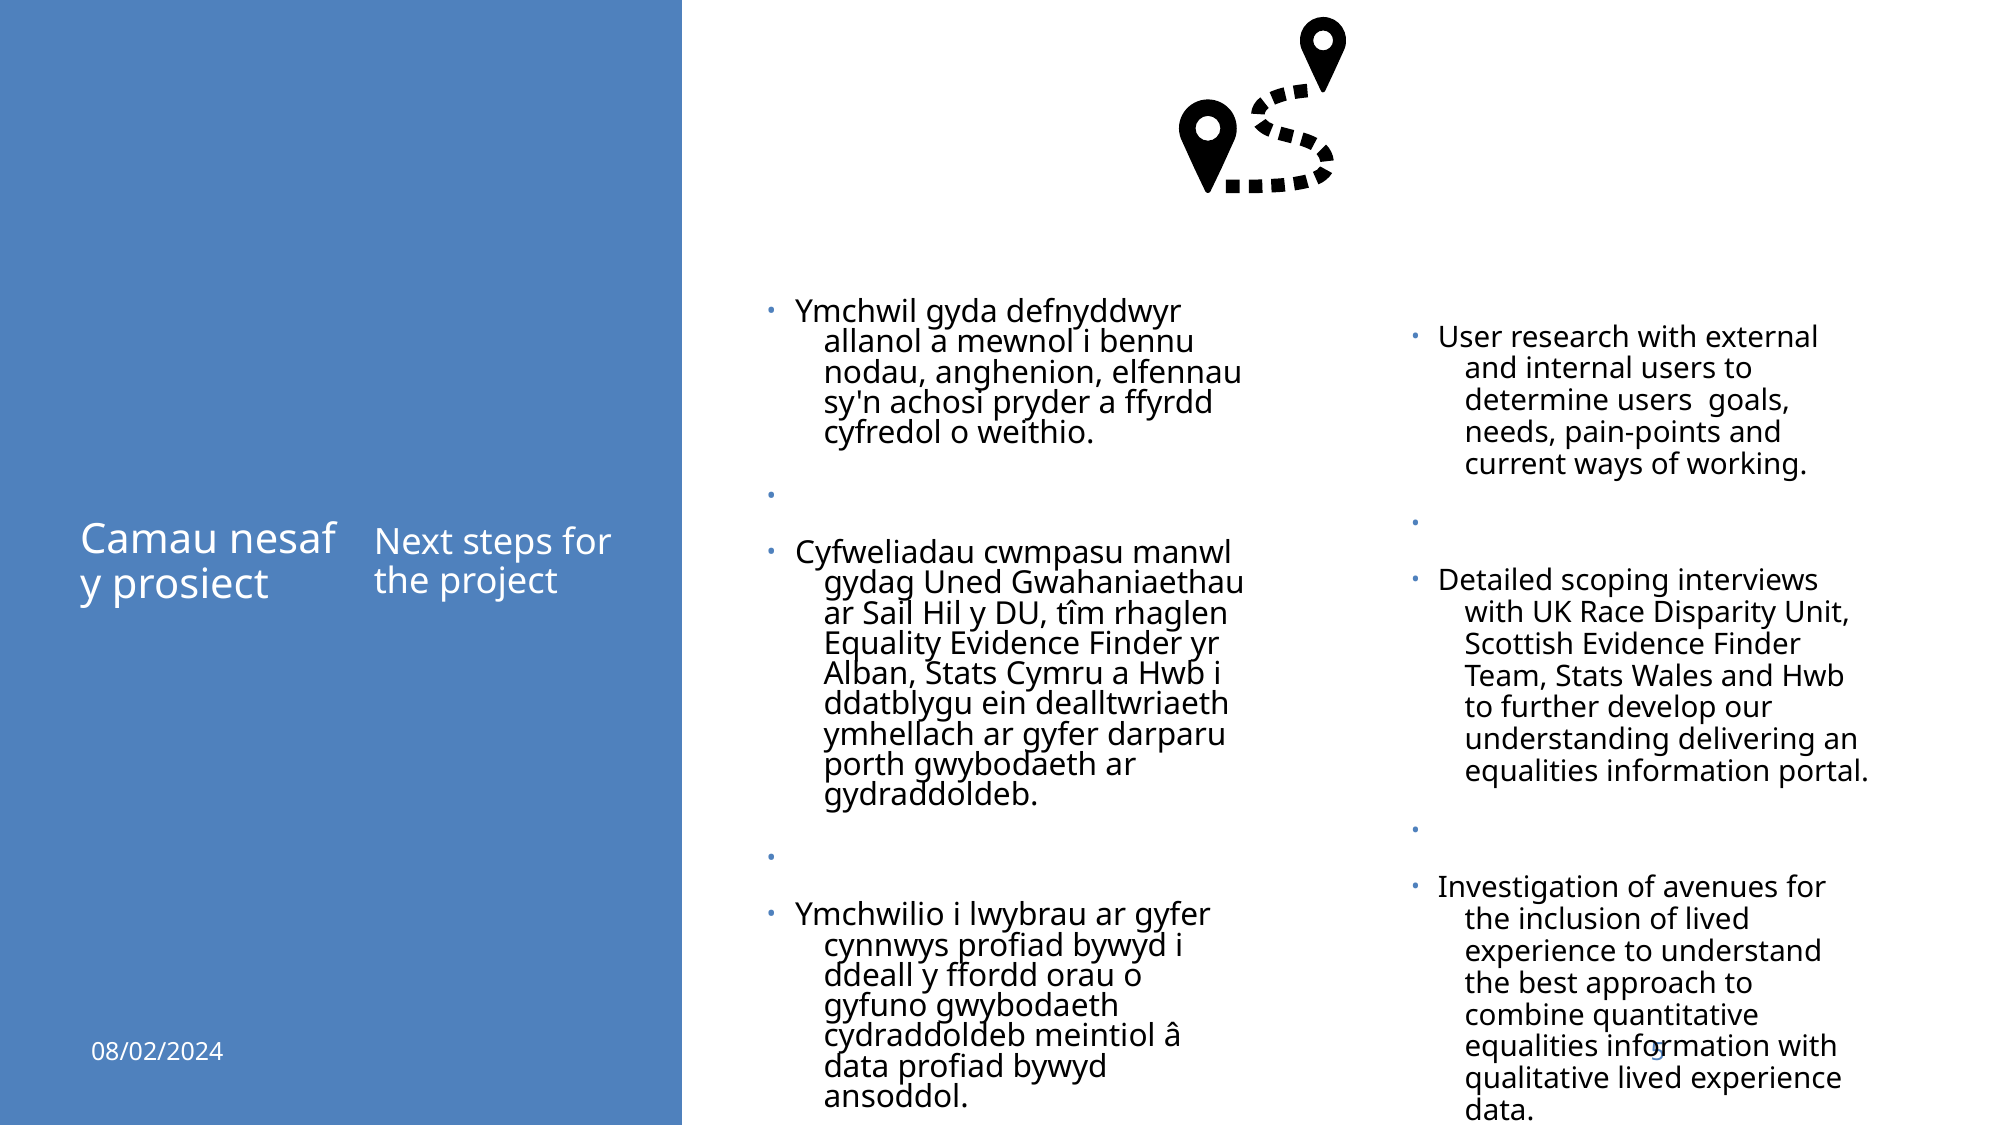

Ymchwil gyda defnyddwyr allanol a mewnol i bennu nodau, anghenion, elfennau sy'n achosi pryder a ffyrdd cyfredol o weithio.
Cyfweliadau cwmpasu manwl gydag Uned Gwahaniaethau ar Sail Hil y DU, tîm rhaglen Equality Evidence Finder yr Alban, Stats Cymru a Hwb i ddatblygu ein dealltwriaeth ymhellach ar gyfer darparu porth gwybodaeth ar gydraddoldeb.
Ymchwilio i lwybrau ar gyfer cynnwys profiad bywyd i ddeall y ffordd orau o gyfuno gwybodaeth cydraddoldeb meintiol â data profiad bywyd ansoddol.
# User research with external and internal users to determine users goals, needs, pain-points and current ways of working.
Detailed scoping interviews with UK Race Disparity Unit, Scottish Evidence Finder Team, Stats Wales and Hwb to further develop our understanding delivering an equalities information portal.
Investigation of avenues for the inclusion of lived experience to understand the best approach to combine quantitative equalities information with qualitative lived experience data.
Camau nesaf y prosiect
Next steps for the project
08/02/2024
5